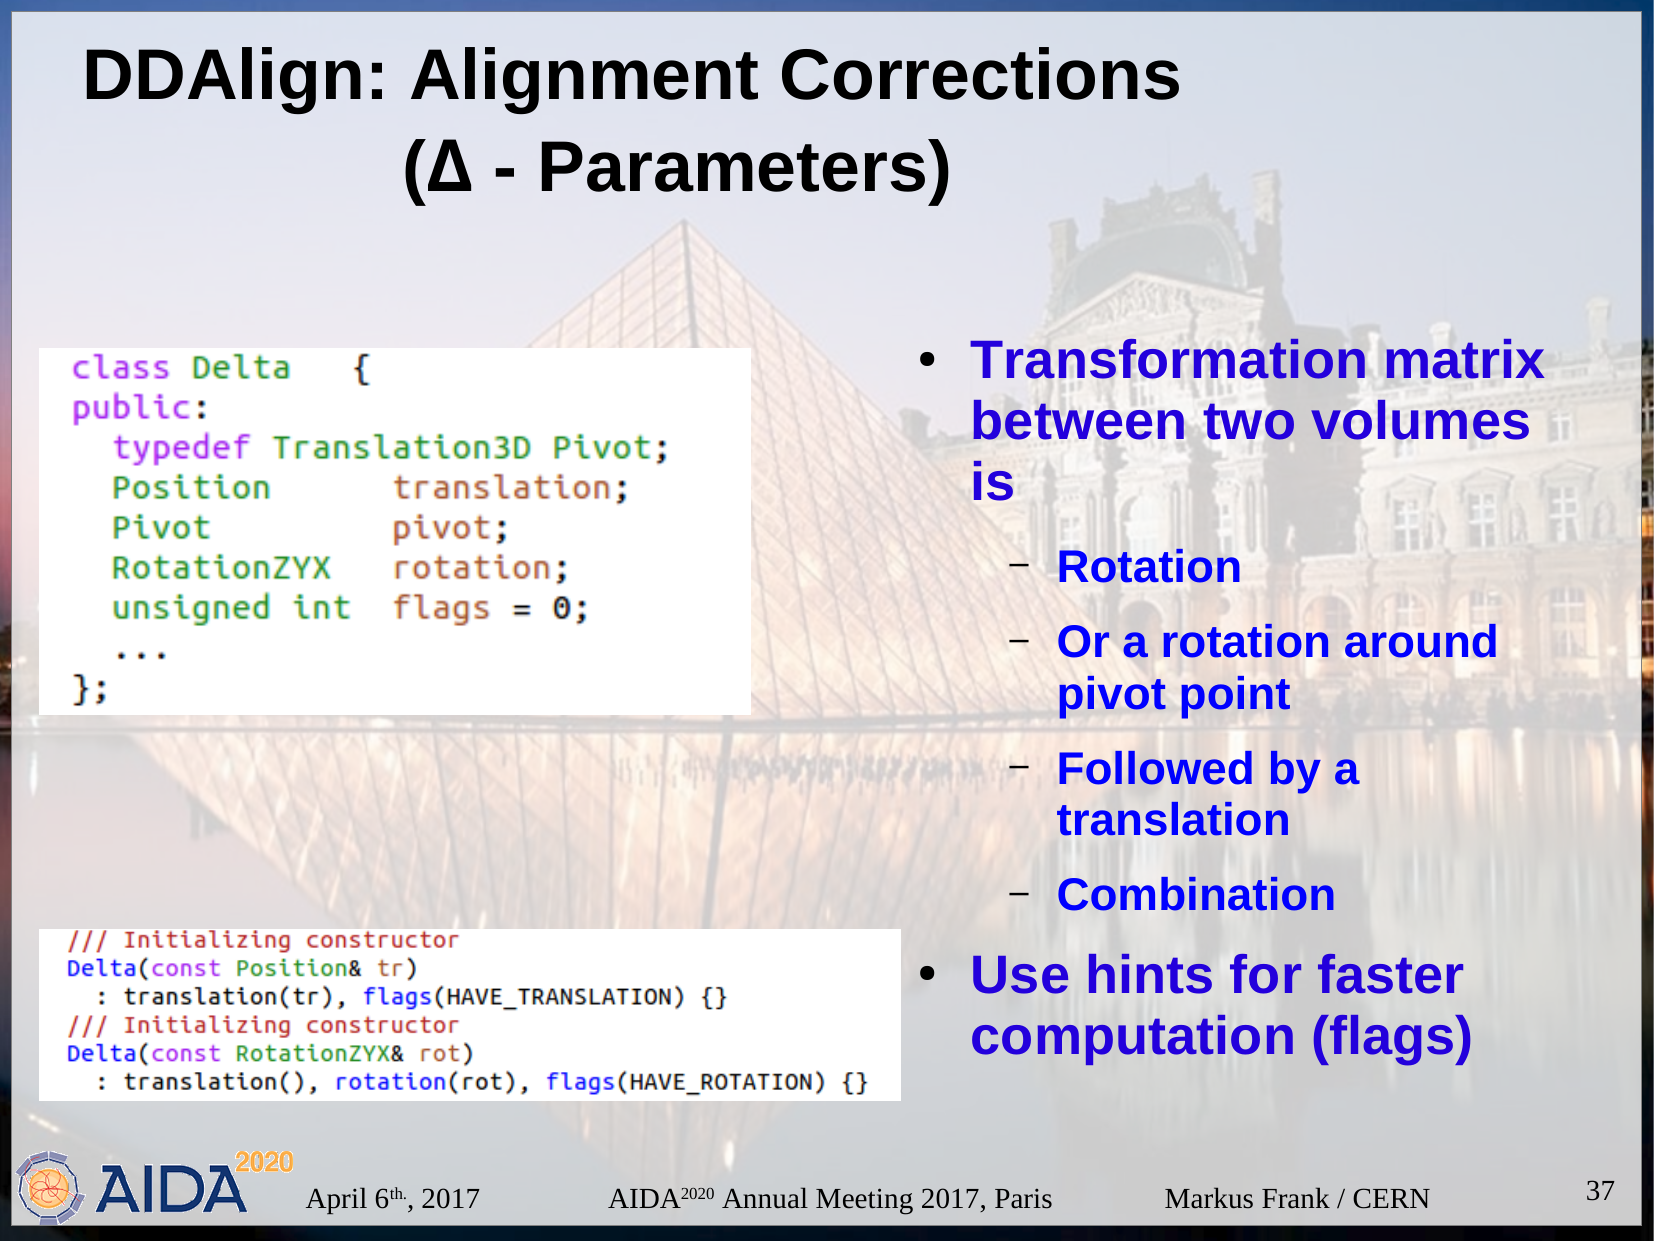

# DDAlign: Alignment Corrections (Δ - Parameters)
Transformation matrix between two volumes is
Rotation
Or a rotation around
pivot point
Followed by a translation
Combination
Use hints for faster computation (flags)
37
February, 4th. 2014
CLIC Workshop at CERN, Markus Frank / CERN